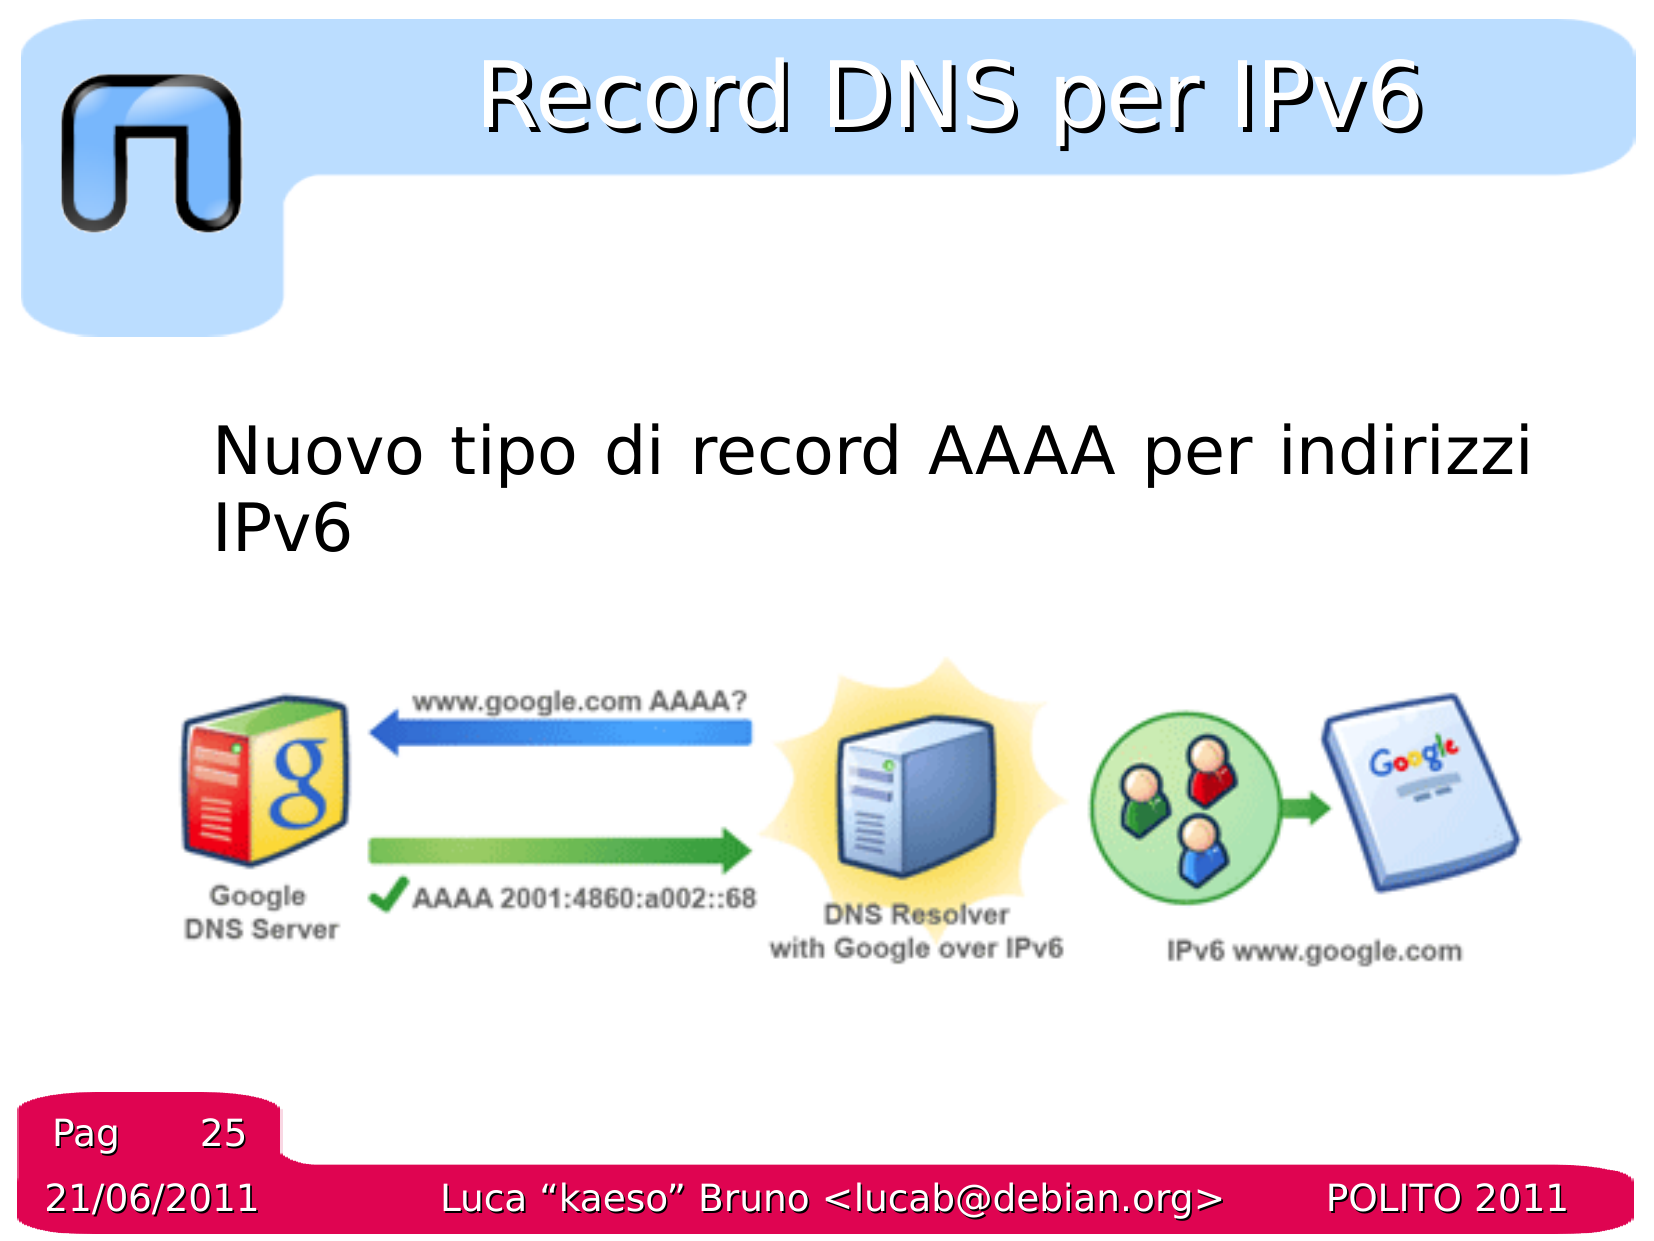

# Record DNS per IPv6
Nuovo tipo di record AAAA per indirizzi IPv6
Pag
Luca “kaeso” Bruno <lucab@debian.org> 		POLITO 2011
21/06/2011